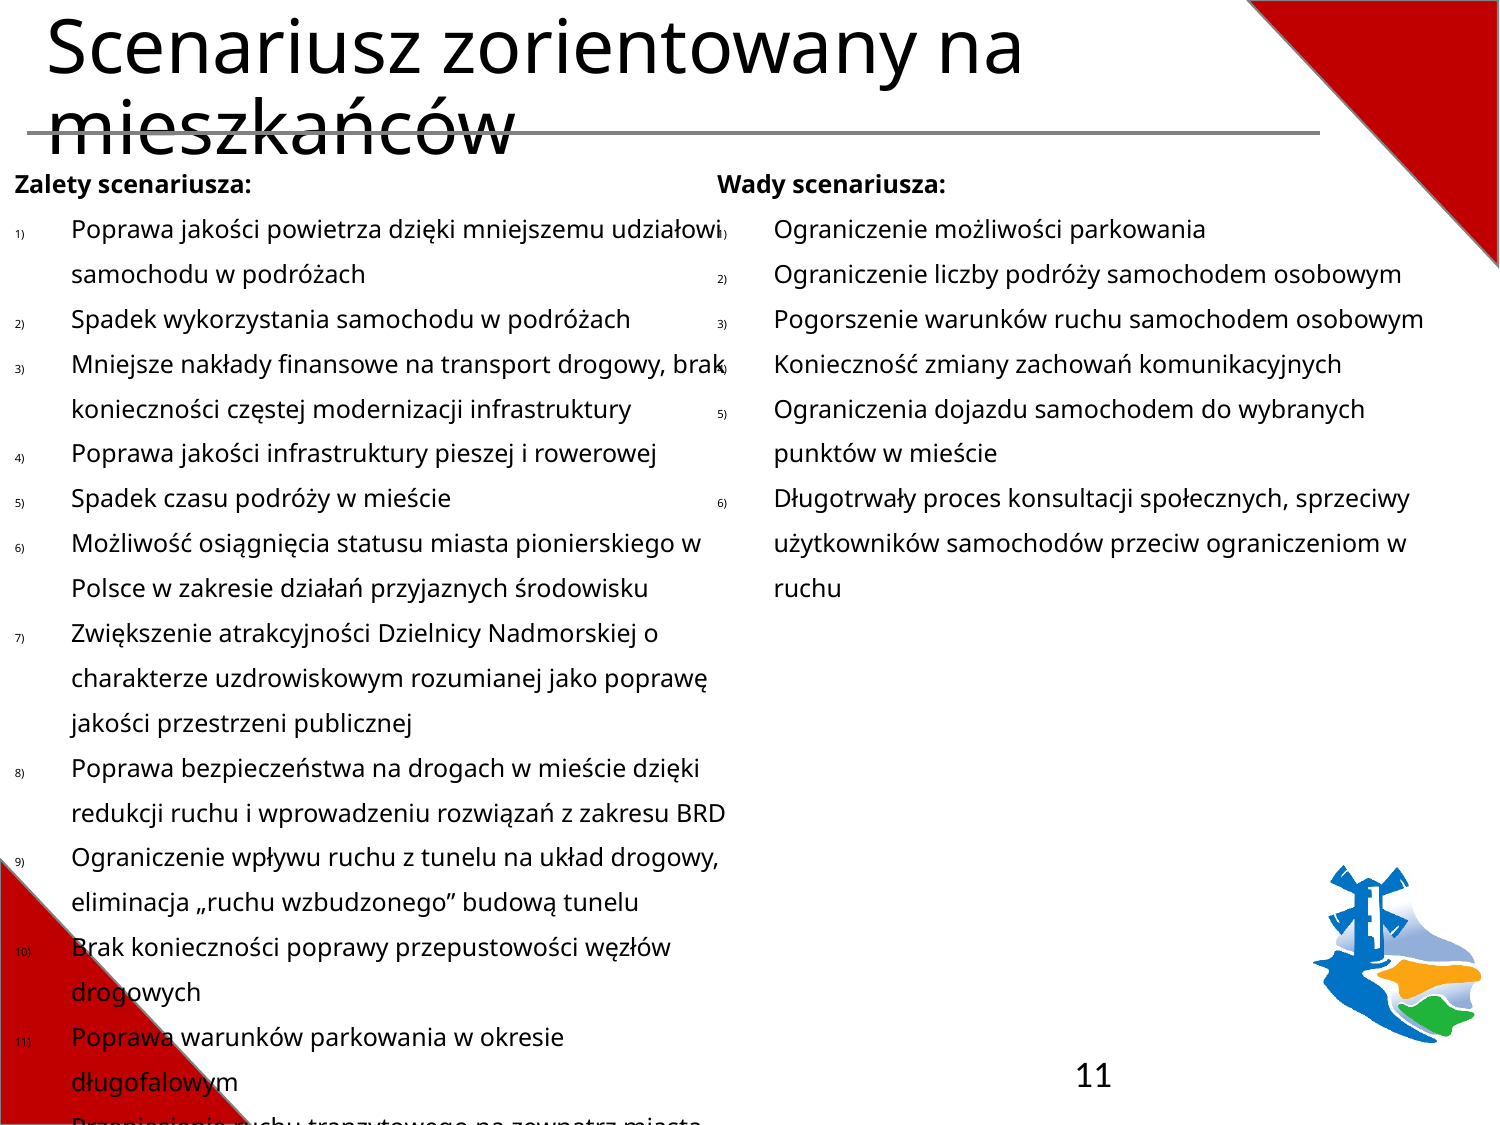

Scenariusz zorientowany na mieszkańców
Zalety scenariusza:
Poprawa jakości powietrza dzięki mniejszemu udziałowi samochodu w podróżach
Spadek wykorzystania samochodu w podróżach
Mniejsze nakłady finansowe na transport drogowy, brak konieczności częstej modernizacji infrastruktury
Poprawa jakości infrastruktury pieszej i rowerowej
Spadek czasu podróży w mieście
Możliwość osiągnięcia statusu miasta pionierskiego w Polsce w zakresie działań przyjaznych środowisku
Zwiększenie atrakcyjności Dzielnicy Nadmorskiej o charakterze uzdrowiskowym rozumianej jako poprawę jakości przestrzeni publicznej
Poprawa bezpieczeństwa na drogach w mieście dzięki redukcji ruchu i wprowadzeniu rozwiązań z zakresu BRD
Ograniczenie wpływu ruchu z tunelu na układ drogowy, eliminacja „ruchu wzbudzonego” budową tunelu
Brak konieczności poprawy przepustowości węzłów drogowych
Poprawa warunków parkowania w okresie długofalowym
Przeniesienie ruchu tranzytowego na zewnątrz miasta
Wady scenariusza:
Ograniczenie możliwości parkowania
Ograniczenie liczby podróży samochodem osobowym
Pogorszenie warunków ruchu samochodem osobowym
Konieczność zmiany zachowań komunikacyjnych
Ograniczenia dojazdu samochodem do wybranych punktów w mieście
Długotrwały proces konsultacji społecznych, sprzeciwy użytkowników samochodów przeciw ograniczeniom w ruchu